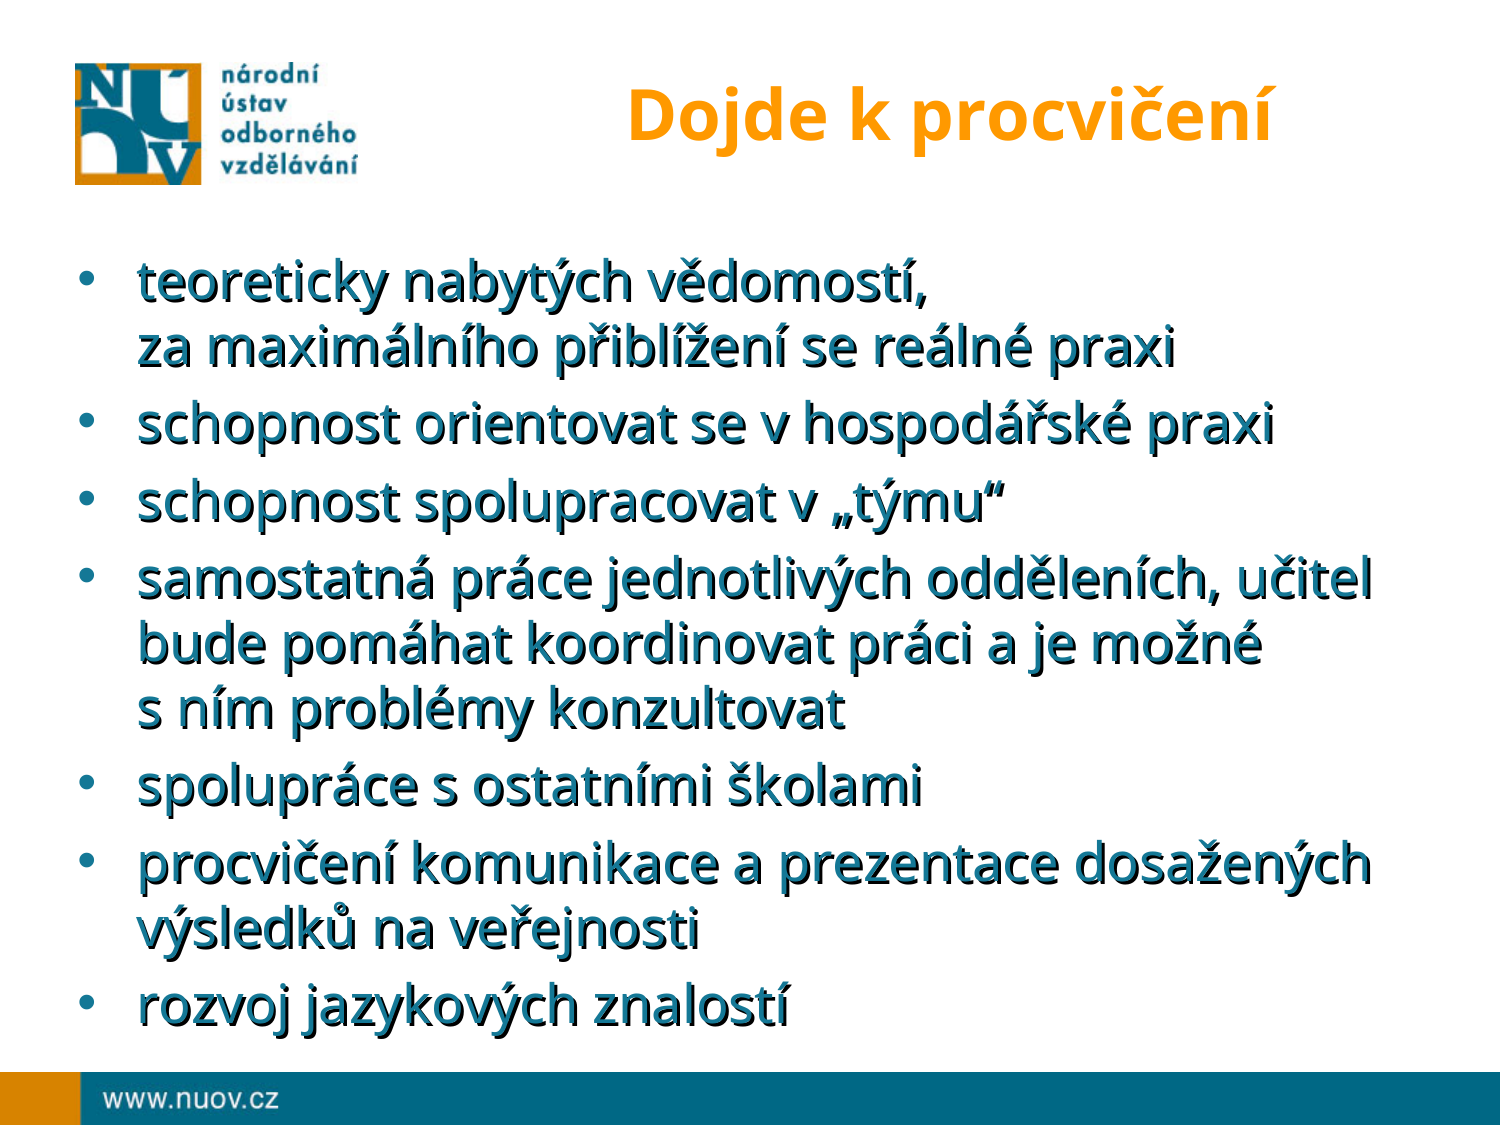

# Dojde k procvičení
teoreticky nabytých vědomostí,
za maximálního přiblížení se reálné praxi
schopnost orientovat se v hospodářské praxi
schopnost spolupracovat v „týmu“
samostatná práce jednotlivých odděleních, učitel bude pomáhat koordinovat práci a je možné
s ním problémy konzultovat
spolupráce s ostatními školami
procvičení komunikace a prezentace dosažených výsledků na veřejnosti
rozvoj jazykových znalostí